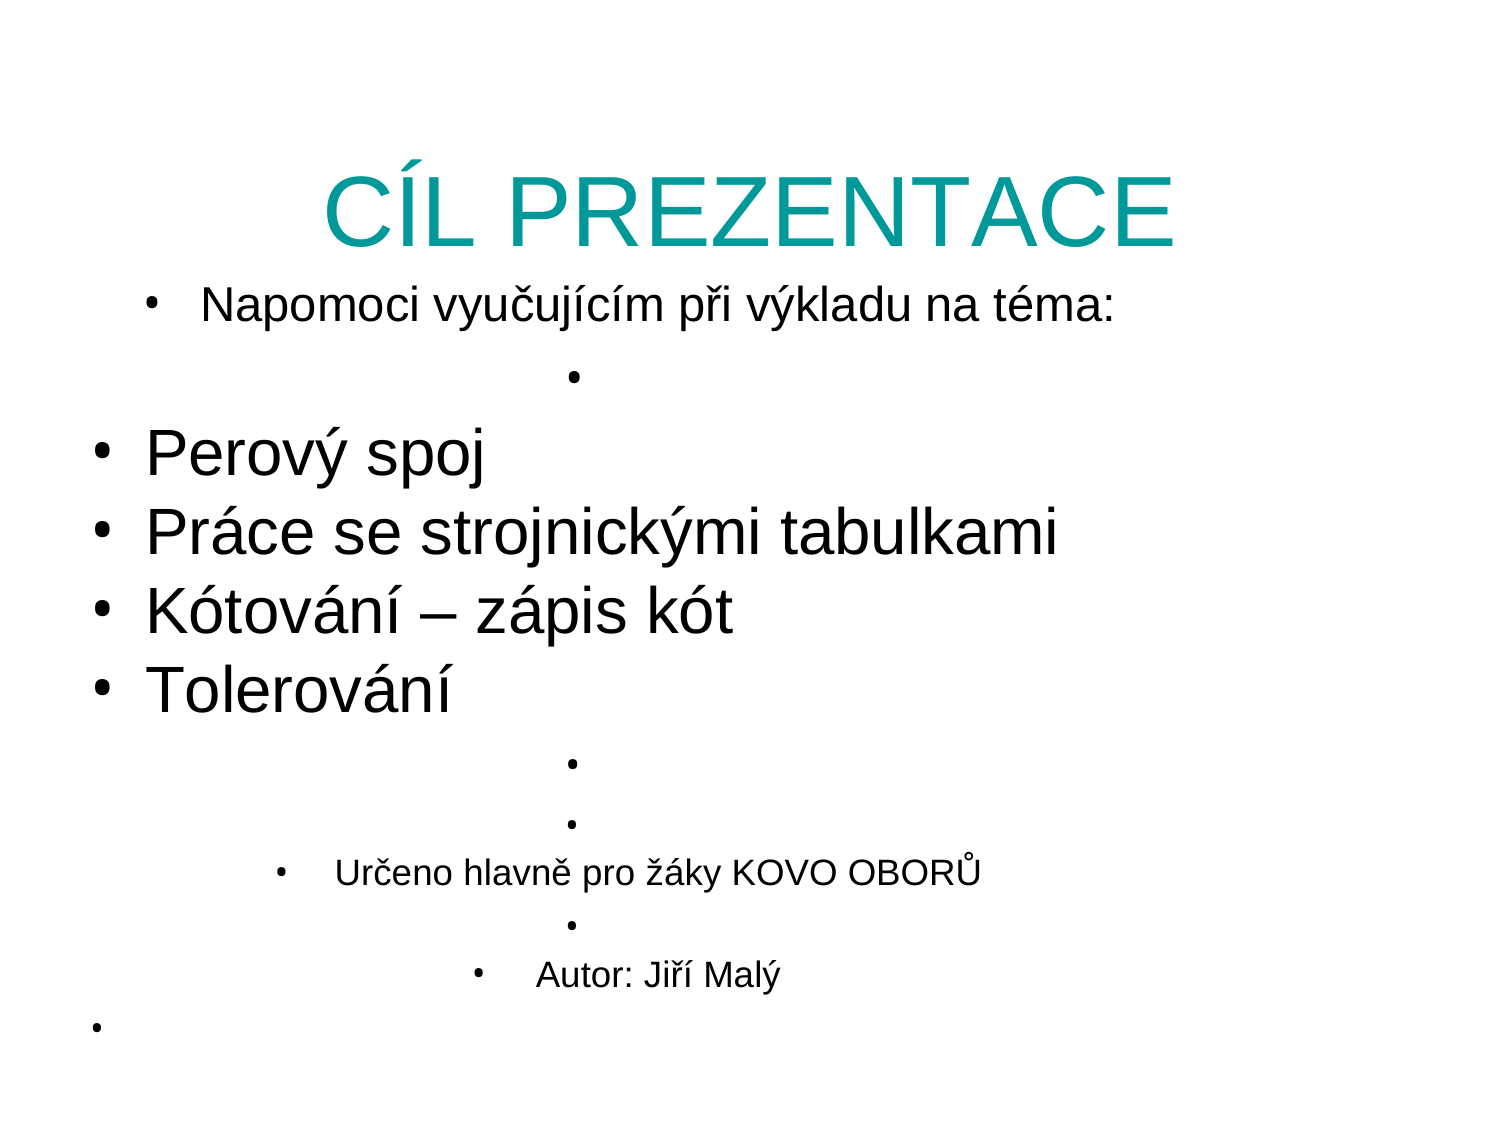

# CÍL PREZENTACE
Napomoci vyučujícím při výkladu na téma:
Perový spoj
Práce se strojnickými tabulkami
Kótování – zápis kót
Tolerování
Určeno hlavně pro žáky KOVO OBORŮ
Autor: Jiří Malý